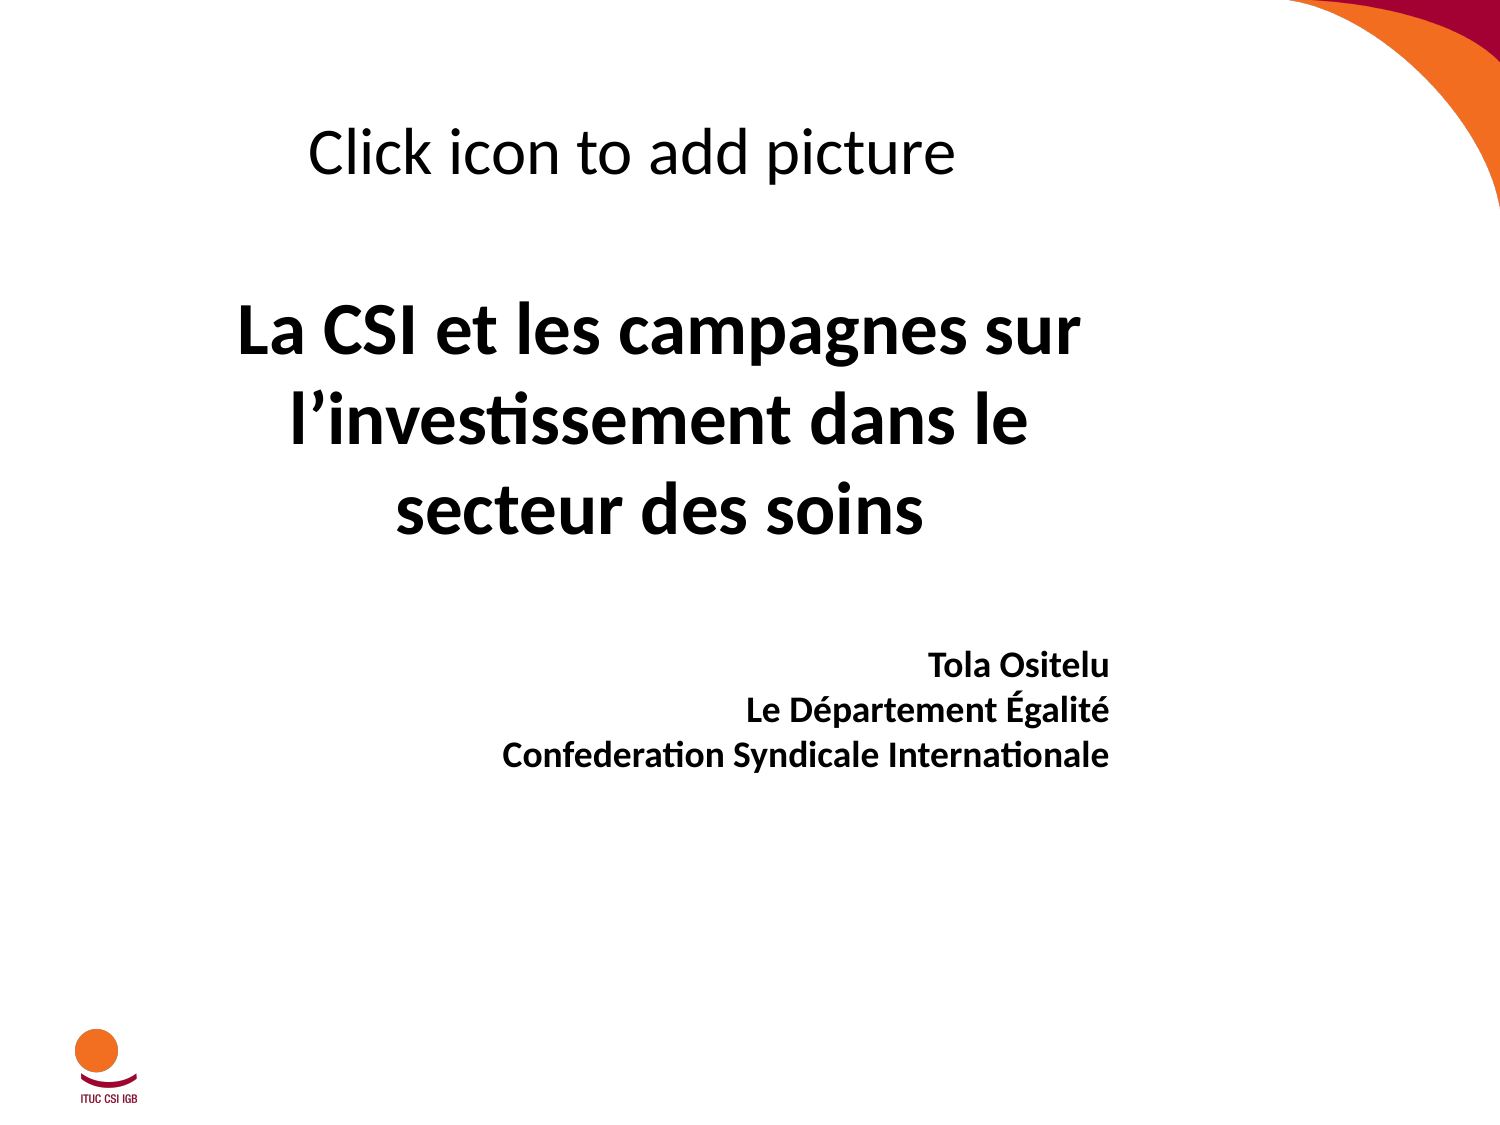

La CSI et les campagnes sur l’investissement dans le secteur des soins
Tola Ositelu
Le Département Égalité
Confederation Syndicale Internationale